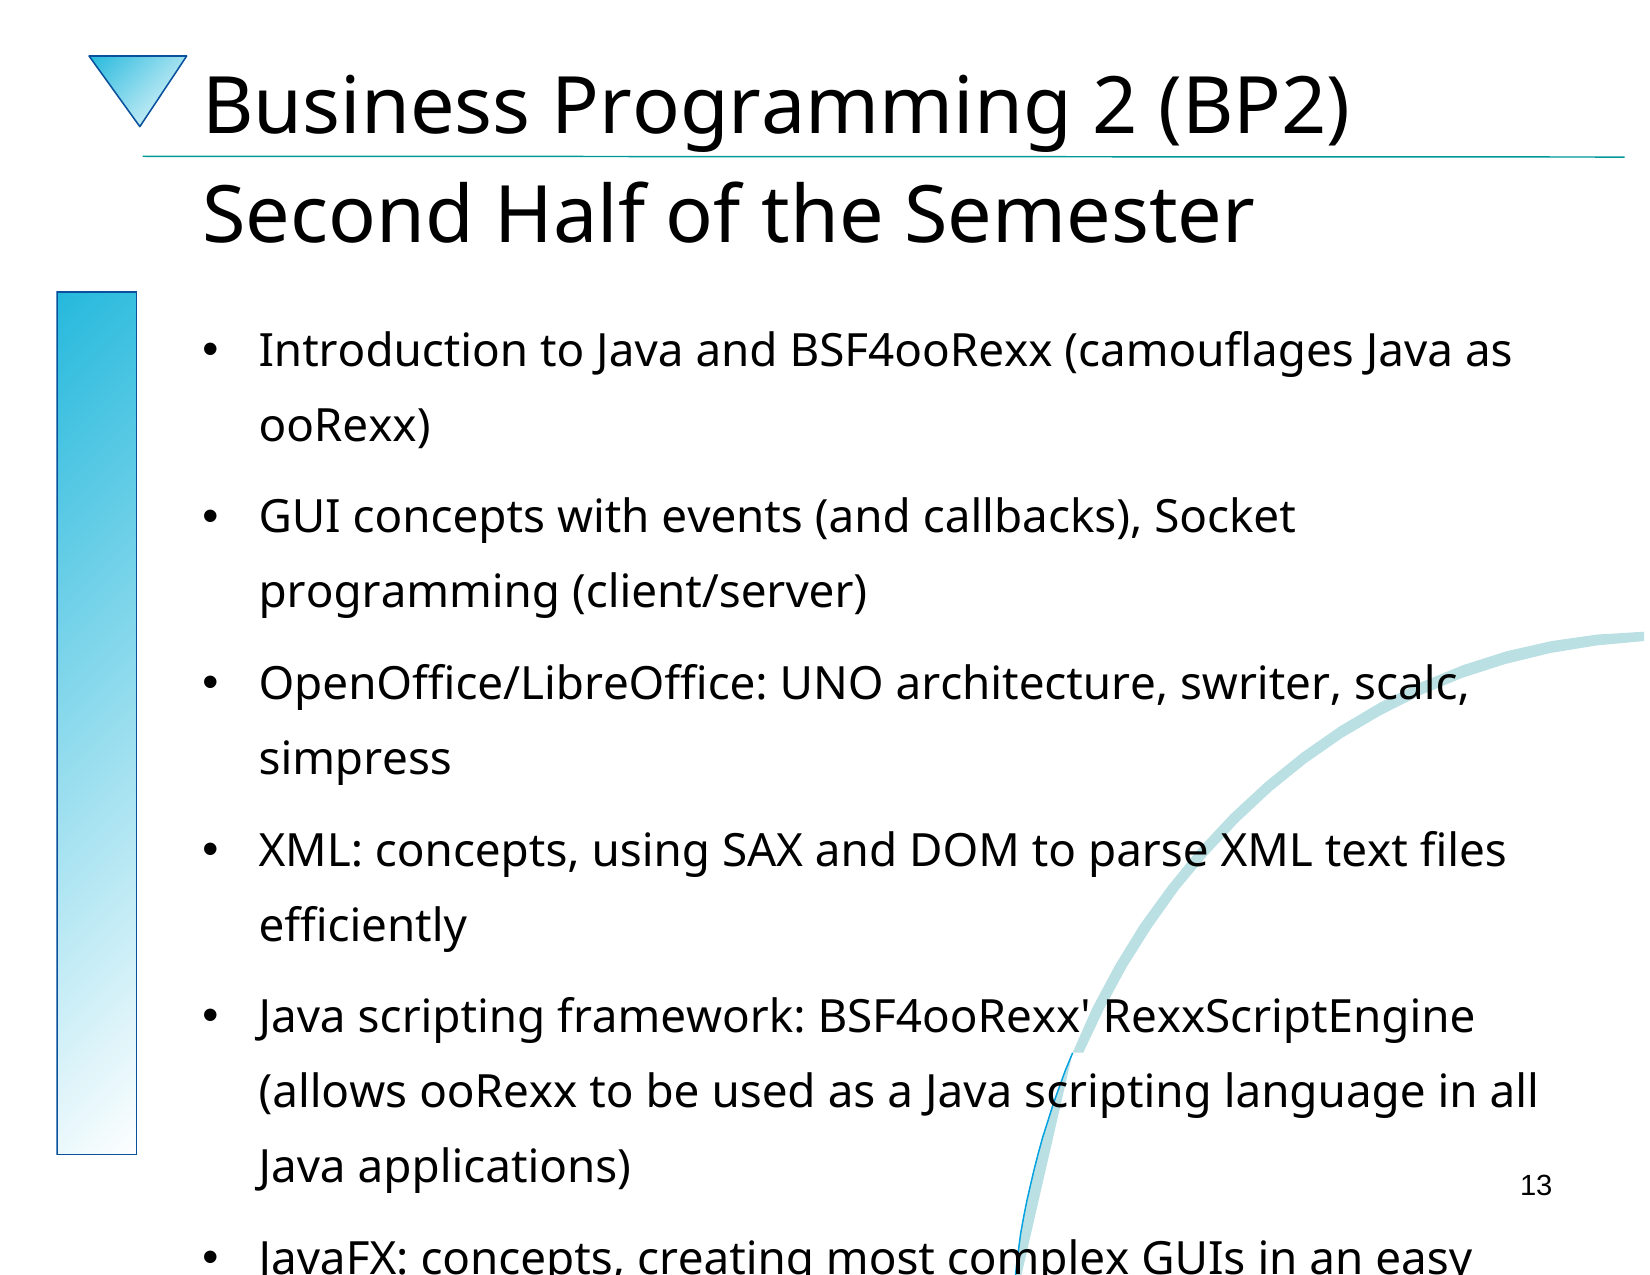

# Business Programming 2 (BP2) Second Half of the Semester
Introduction to Java and BSF4ooRexx (camouflages Java as ooRexx)
GUI concepts with events (and callbacks), Socket programming (client/server)
OpenOffice/LibreOffice: UNO architecture, swriter, scalc, simpress
XML: concepts, using SAX and DOM to parse XML text files efficiently
Java scripting framework: BSF4ooRexx' RexxScriptEngine (allows ooRexx to be used as a Java scripting language in all Java applications)
JavaFX: concepts, creating most complex GUIs in an easy manner
Java module system, if students interested then .Net/CLR (support included in BSF4ooRexx)
13